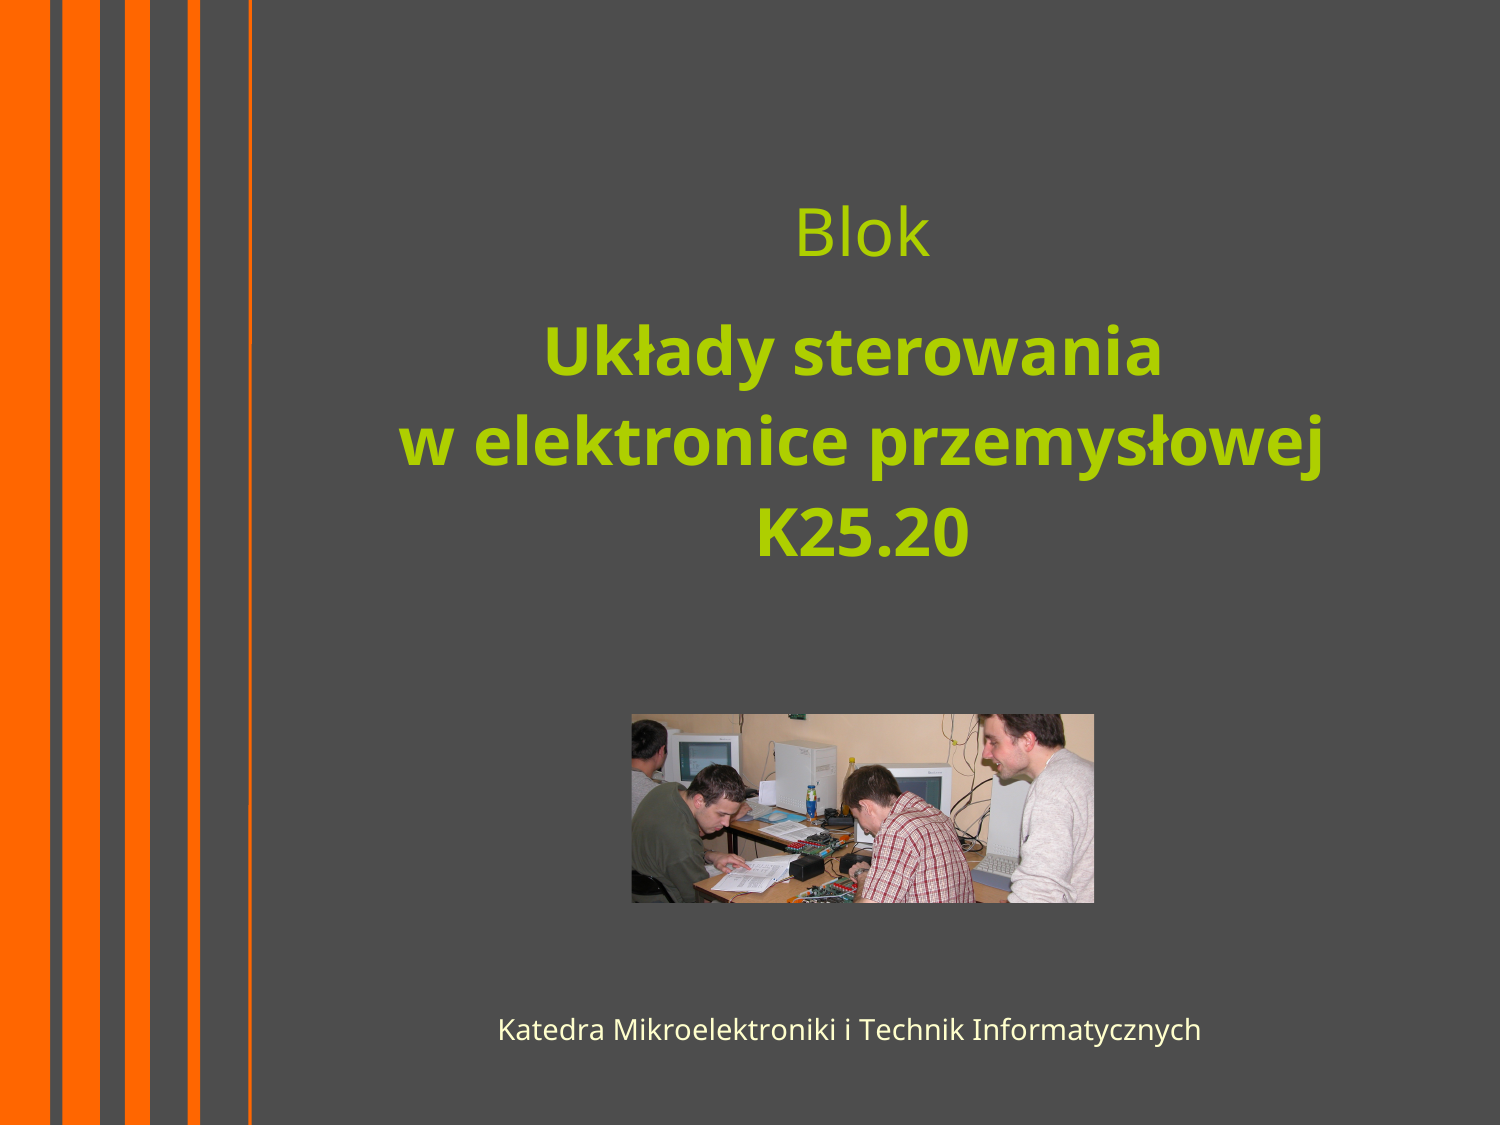

# Blok Układy sterowania w elektronice przemysłowej K25.20
Katedra Mikroelektroniki i Technik Informatycznych